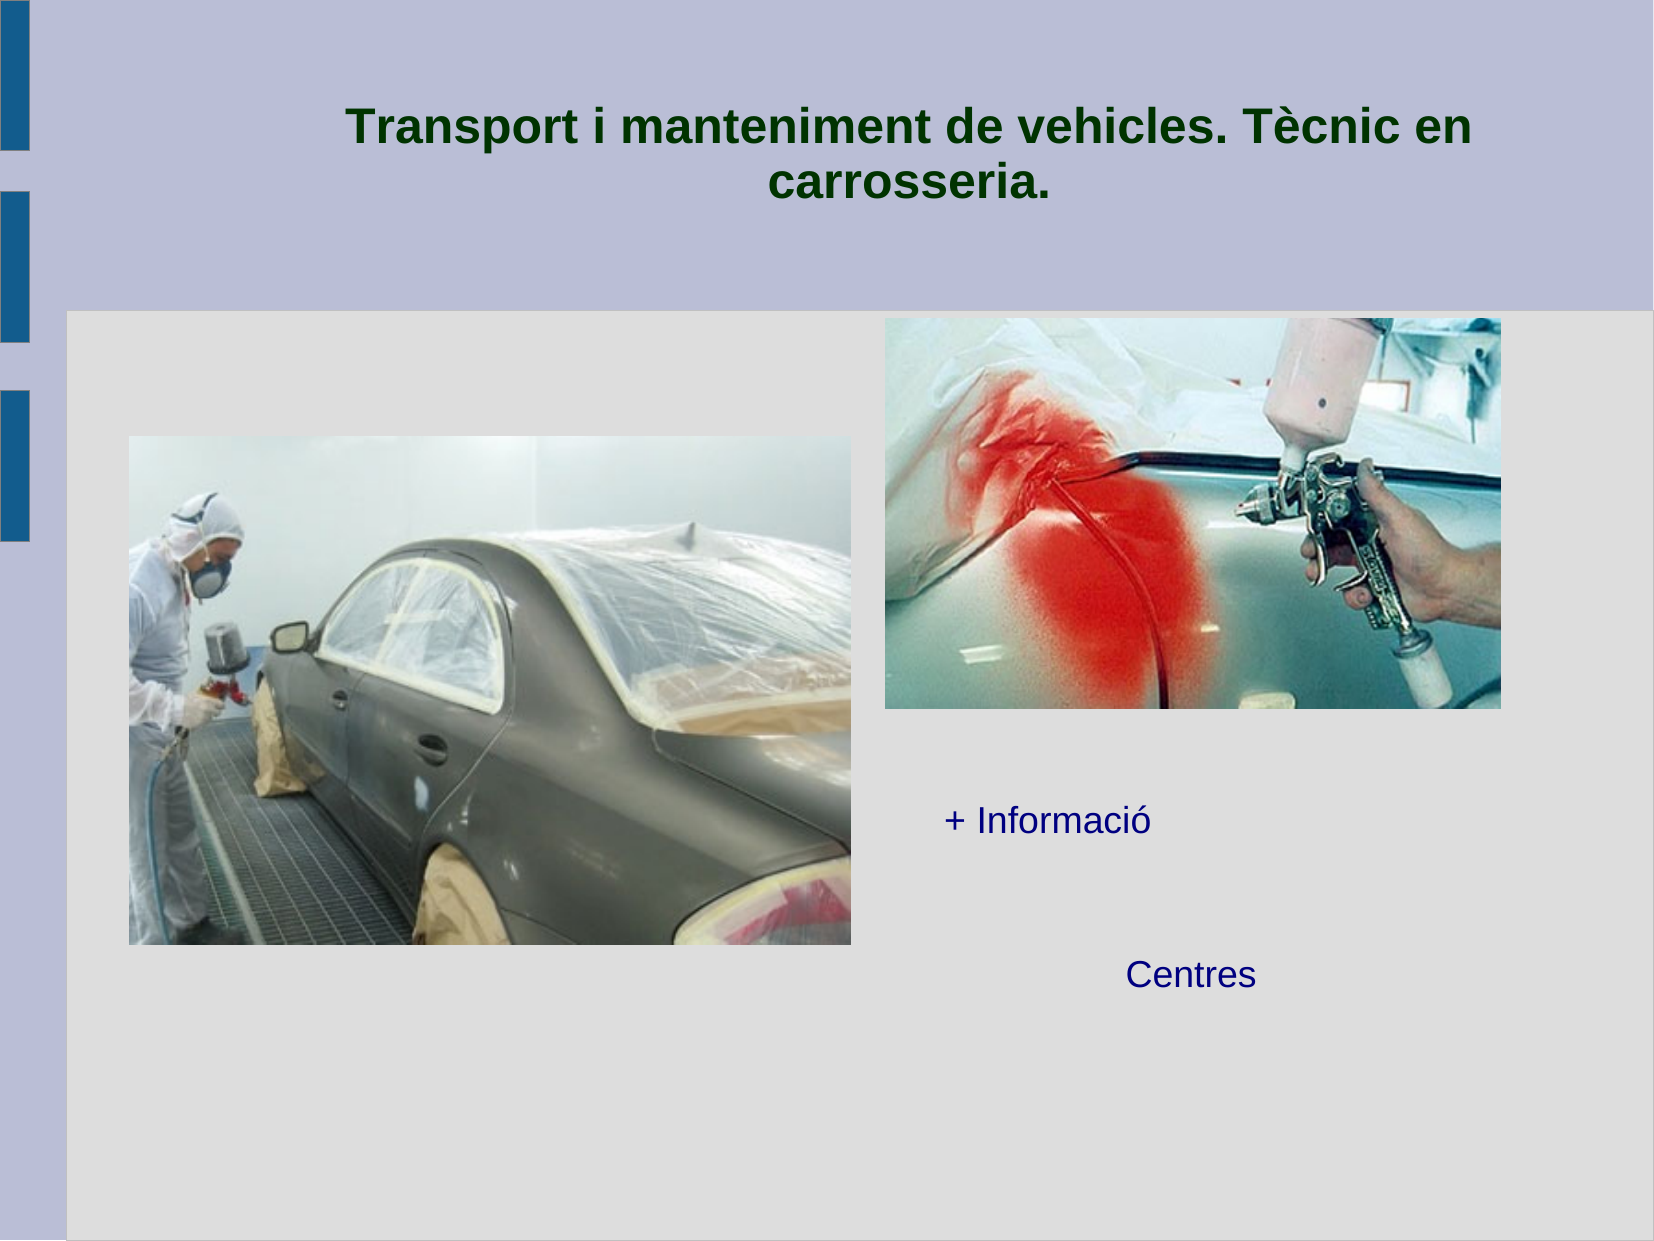

# Transport i manteniment de vehicles. Tècnic en carrosseria.
+ Informació
Centres